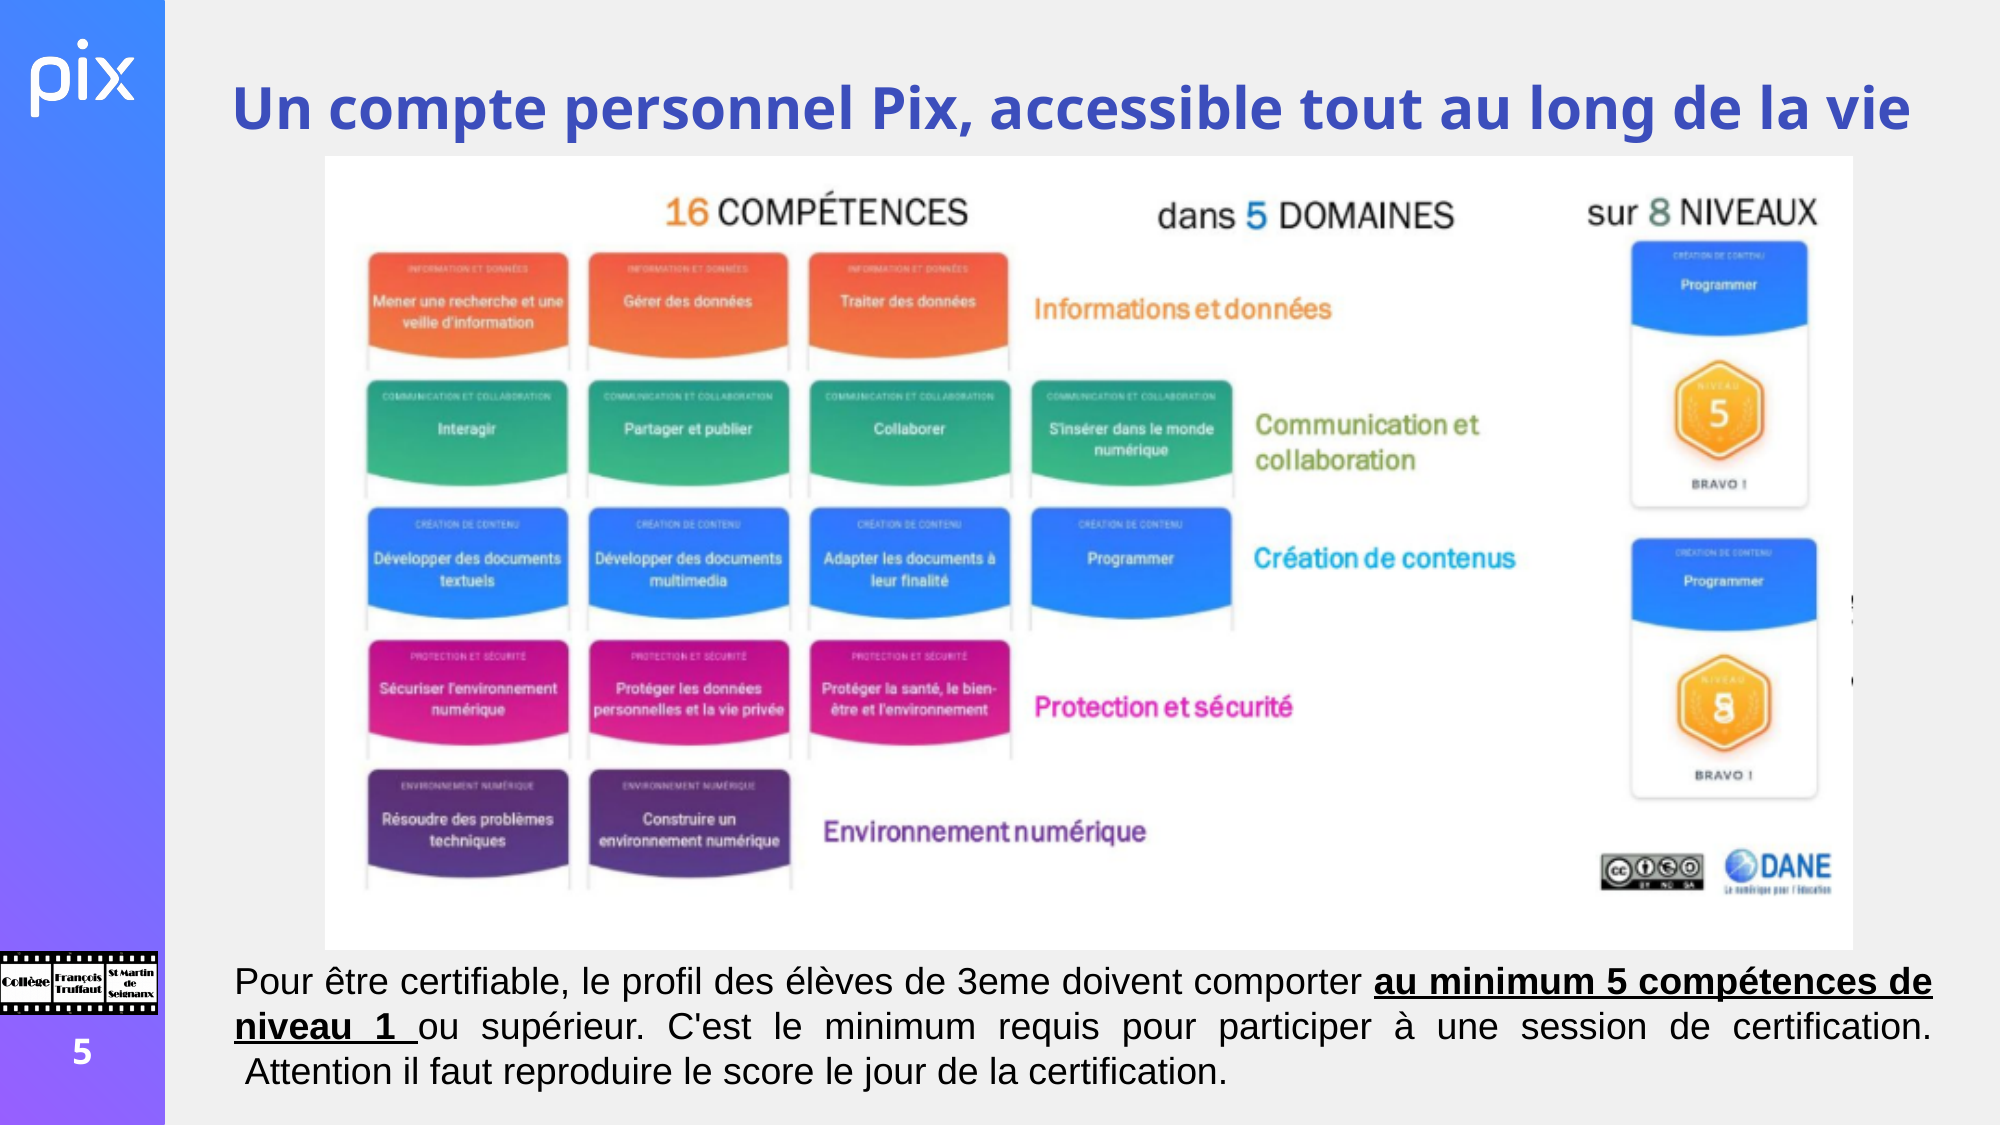

# Un compte personnel Pix, accessible tout au long de la vie
Pour être certifiable, le profil des élèves de 3eme doivent comporter au minimum 5 compétences de niveau 1 ou supérieur. C'est le minimum requis pour participer à une session de certification.  Attention il faut reproduire le score le jour de la certification.